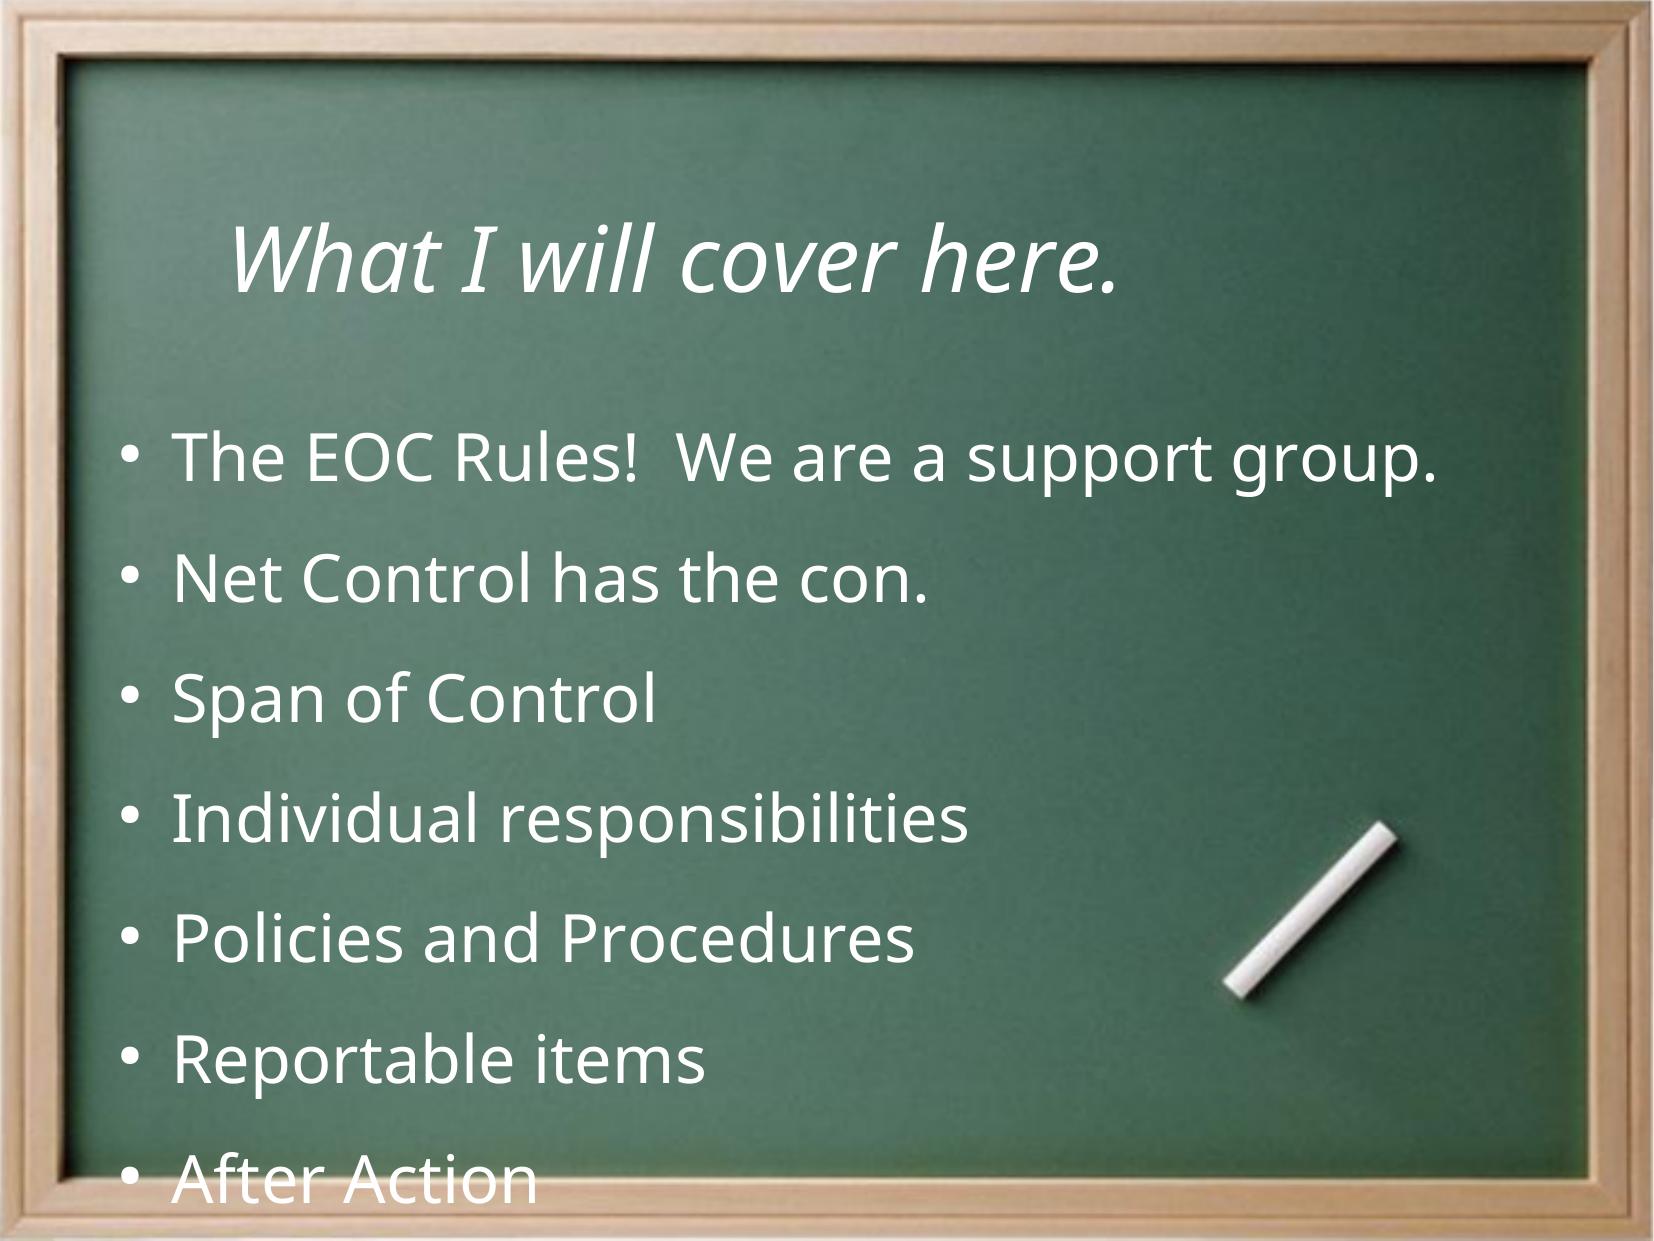

What I will cover here.
# The EOC Rules! We are a support group.
Net Control has the con.
Span of Control
Individual responsibilities
Policies and Procedures
Reportable items
After Action